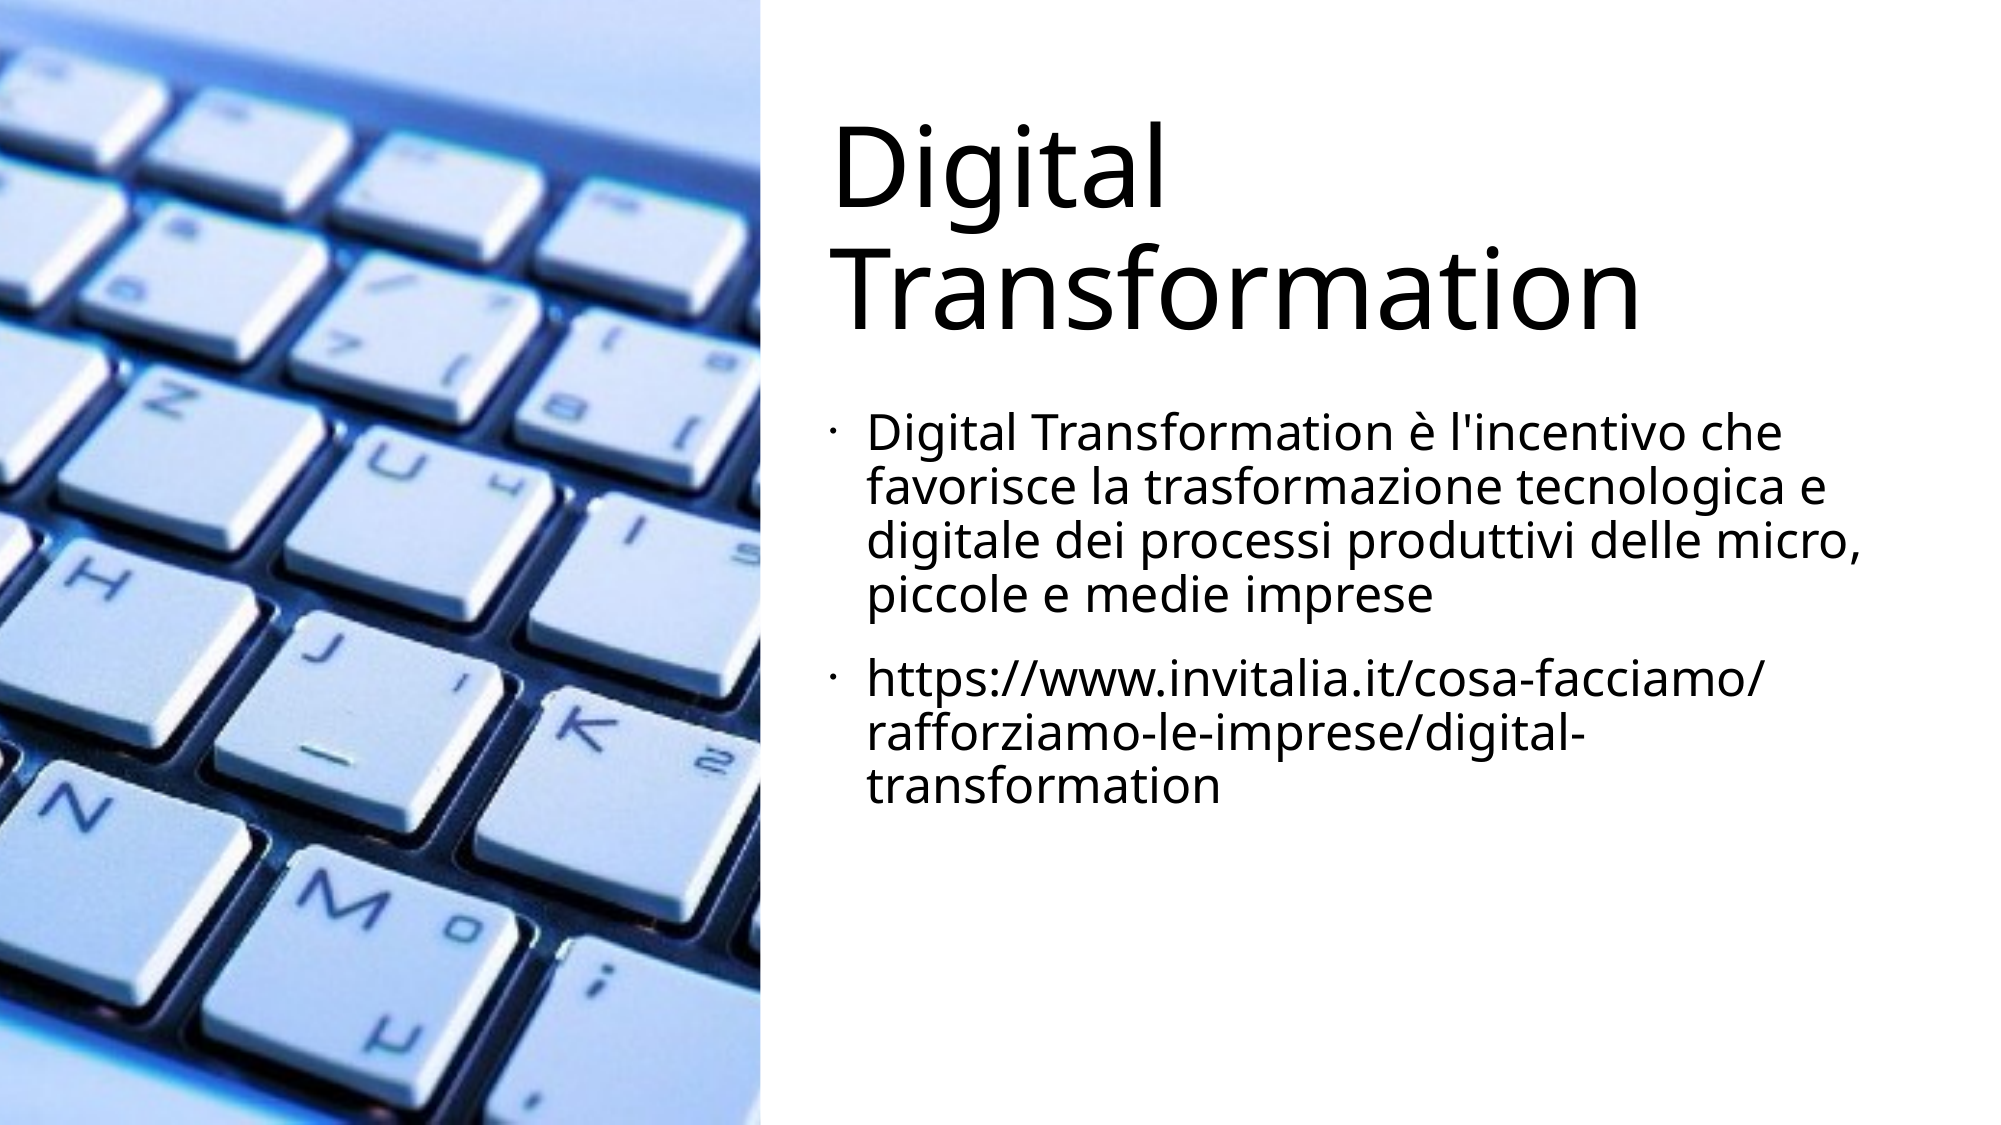

# Digital Transformation
Digital Transformation è l'incentivo che favorisce la trasformazione tecnologica e digitale dei processi produttivi delle micro, piccole e medie imprese
https://www.invitalia.it/cosa-facciamo/rafforziamo-le-imprese/digital-transformation